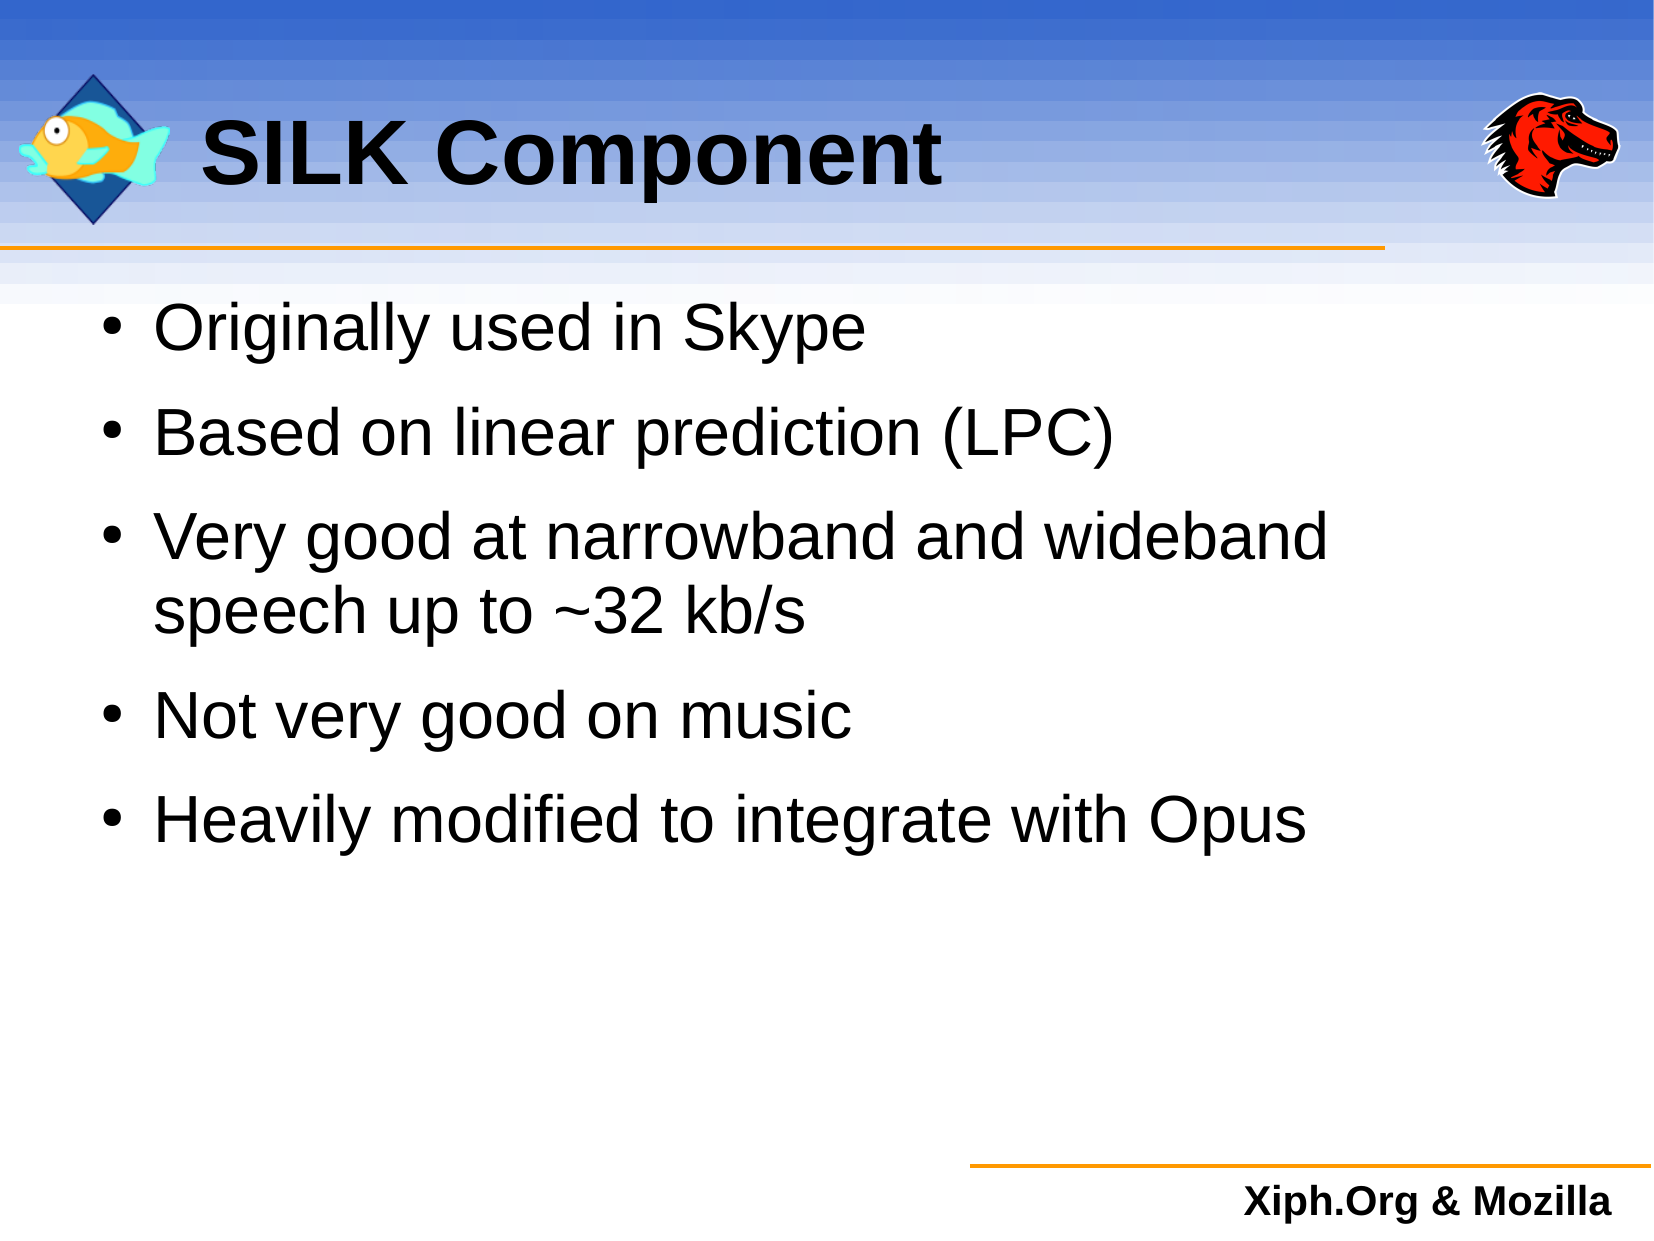

# SILK Component
Originally used in Skype
Based on linear prediction (LPC)
Very good at narrowband and wideband speech up to ~32 kb/s
Not very good on music
Heavily modified to integrate with Opus